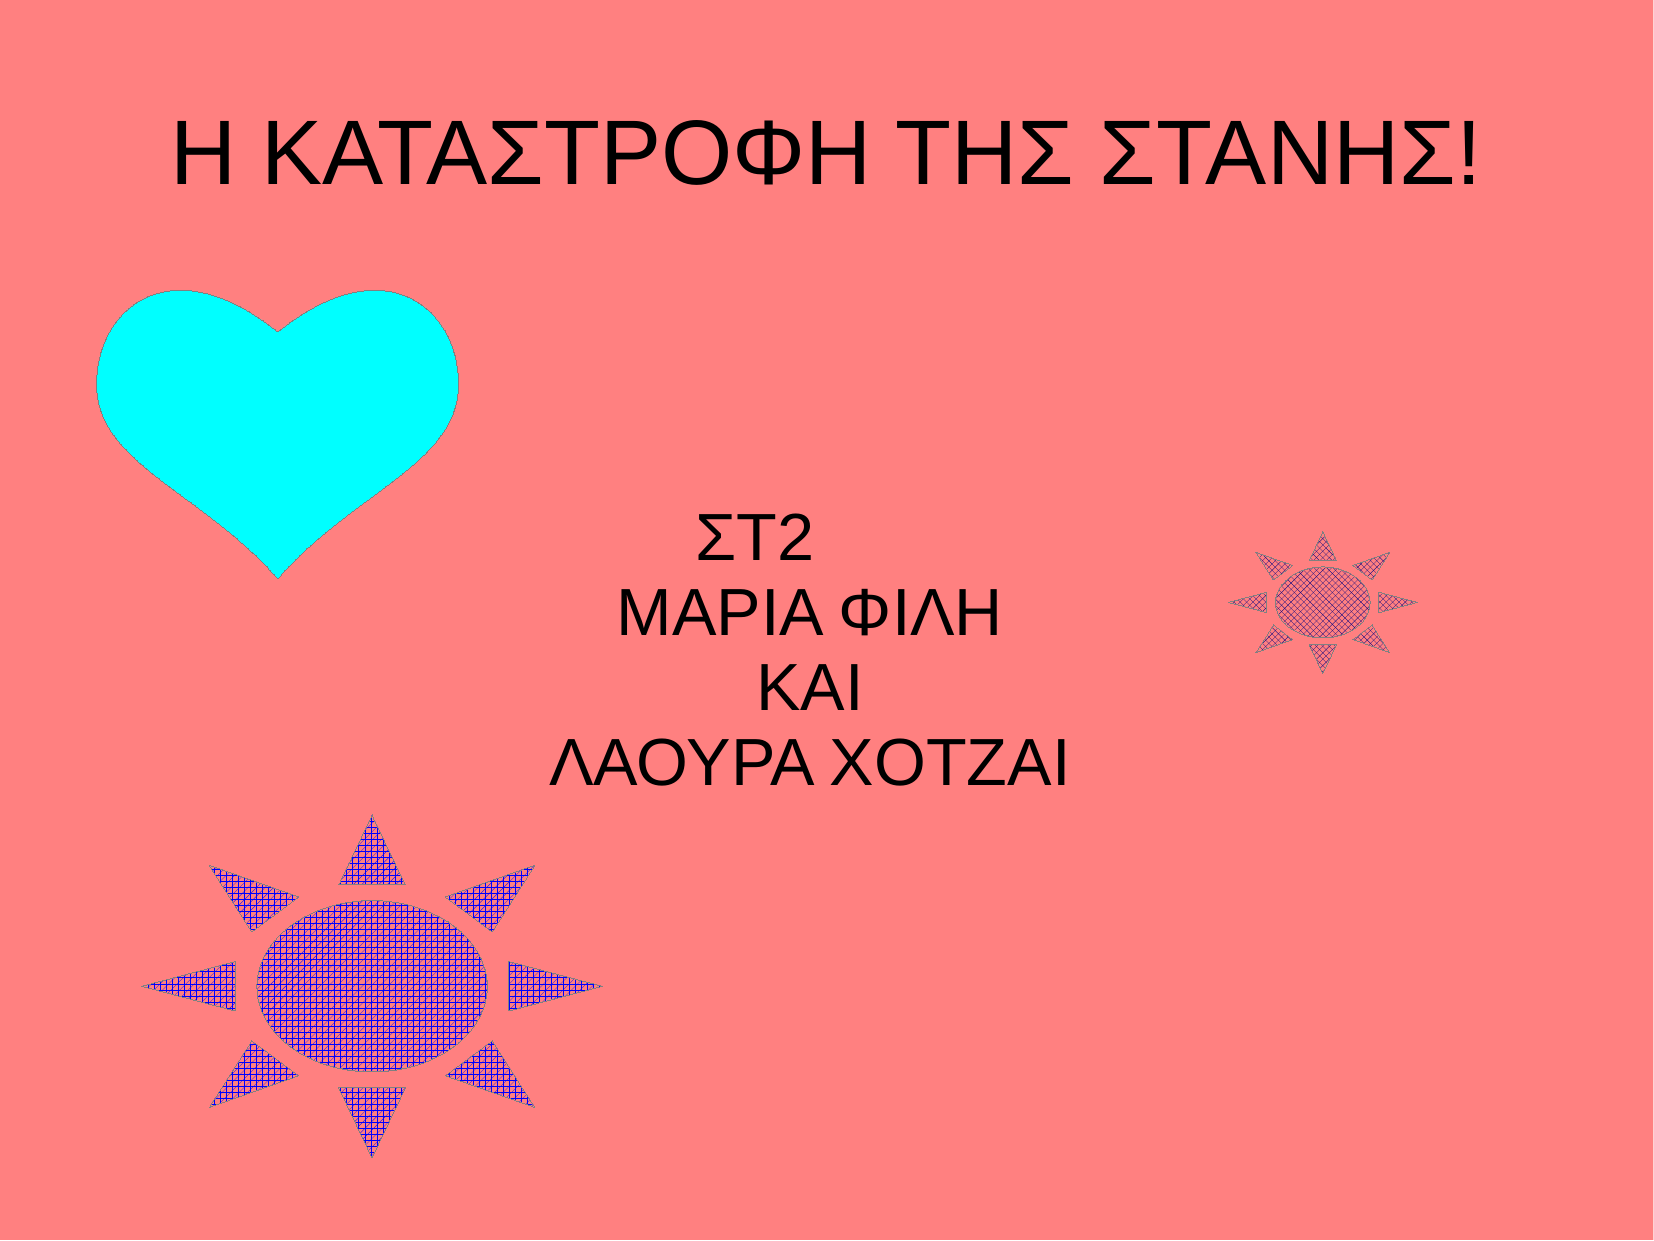

# Η ΚΑΤΑΣΤΡΟΦΗ ΤΗΣ ΣΤΑΝΗΣ!
ΣΤ2
ΜΑΡΙΑ ΦΙΛΗ
ΚΑΙ
ΛΑΟΥΡΑ ΧΟΤΖΑΙ